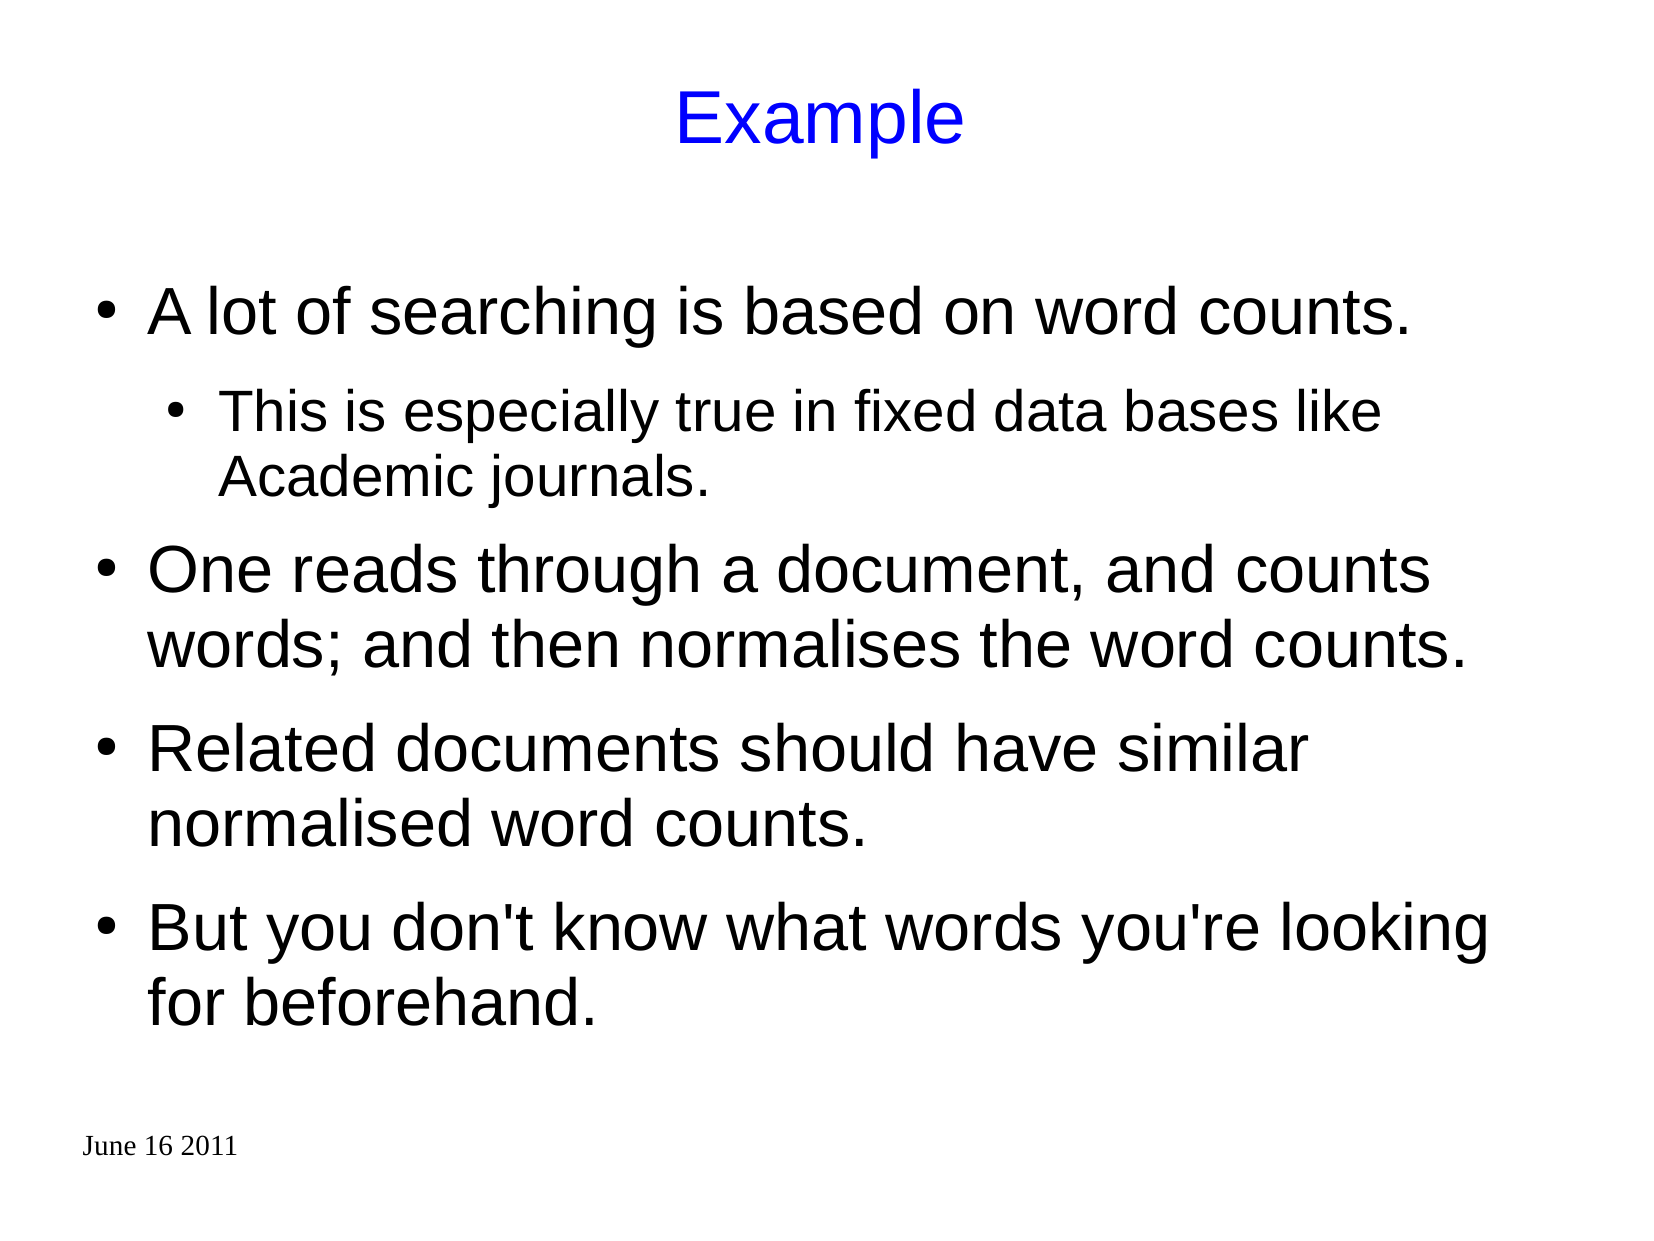

# Example
A lot of searching is based on word counts.
This is especially true in fixed data bases like Academic journals.
One reads through a document, and counts words; and then normalises the word counts.
Related documents should have similar normalised word counts.
But you don't know what words you're looking for beforehand.
June 16 2011